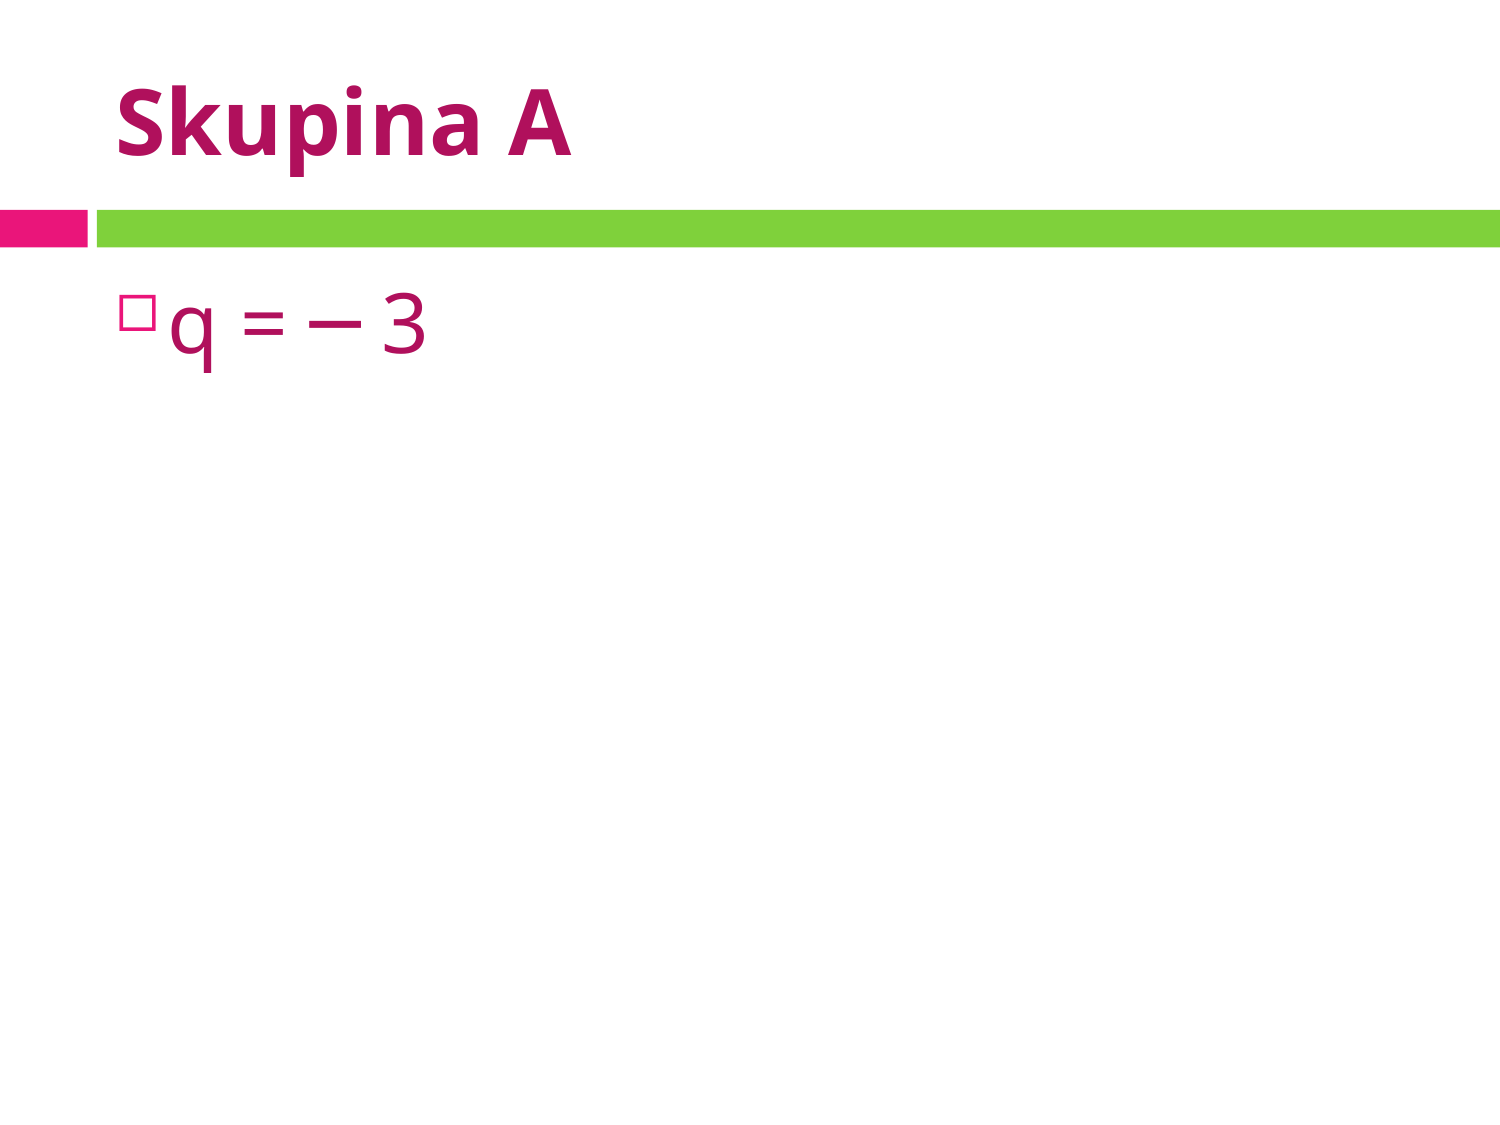

# Skupina A
q = ─ 3